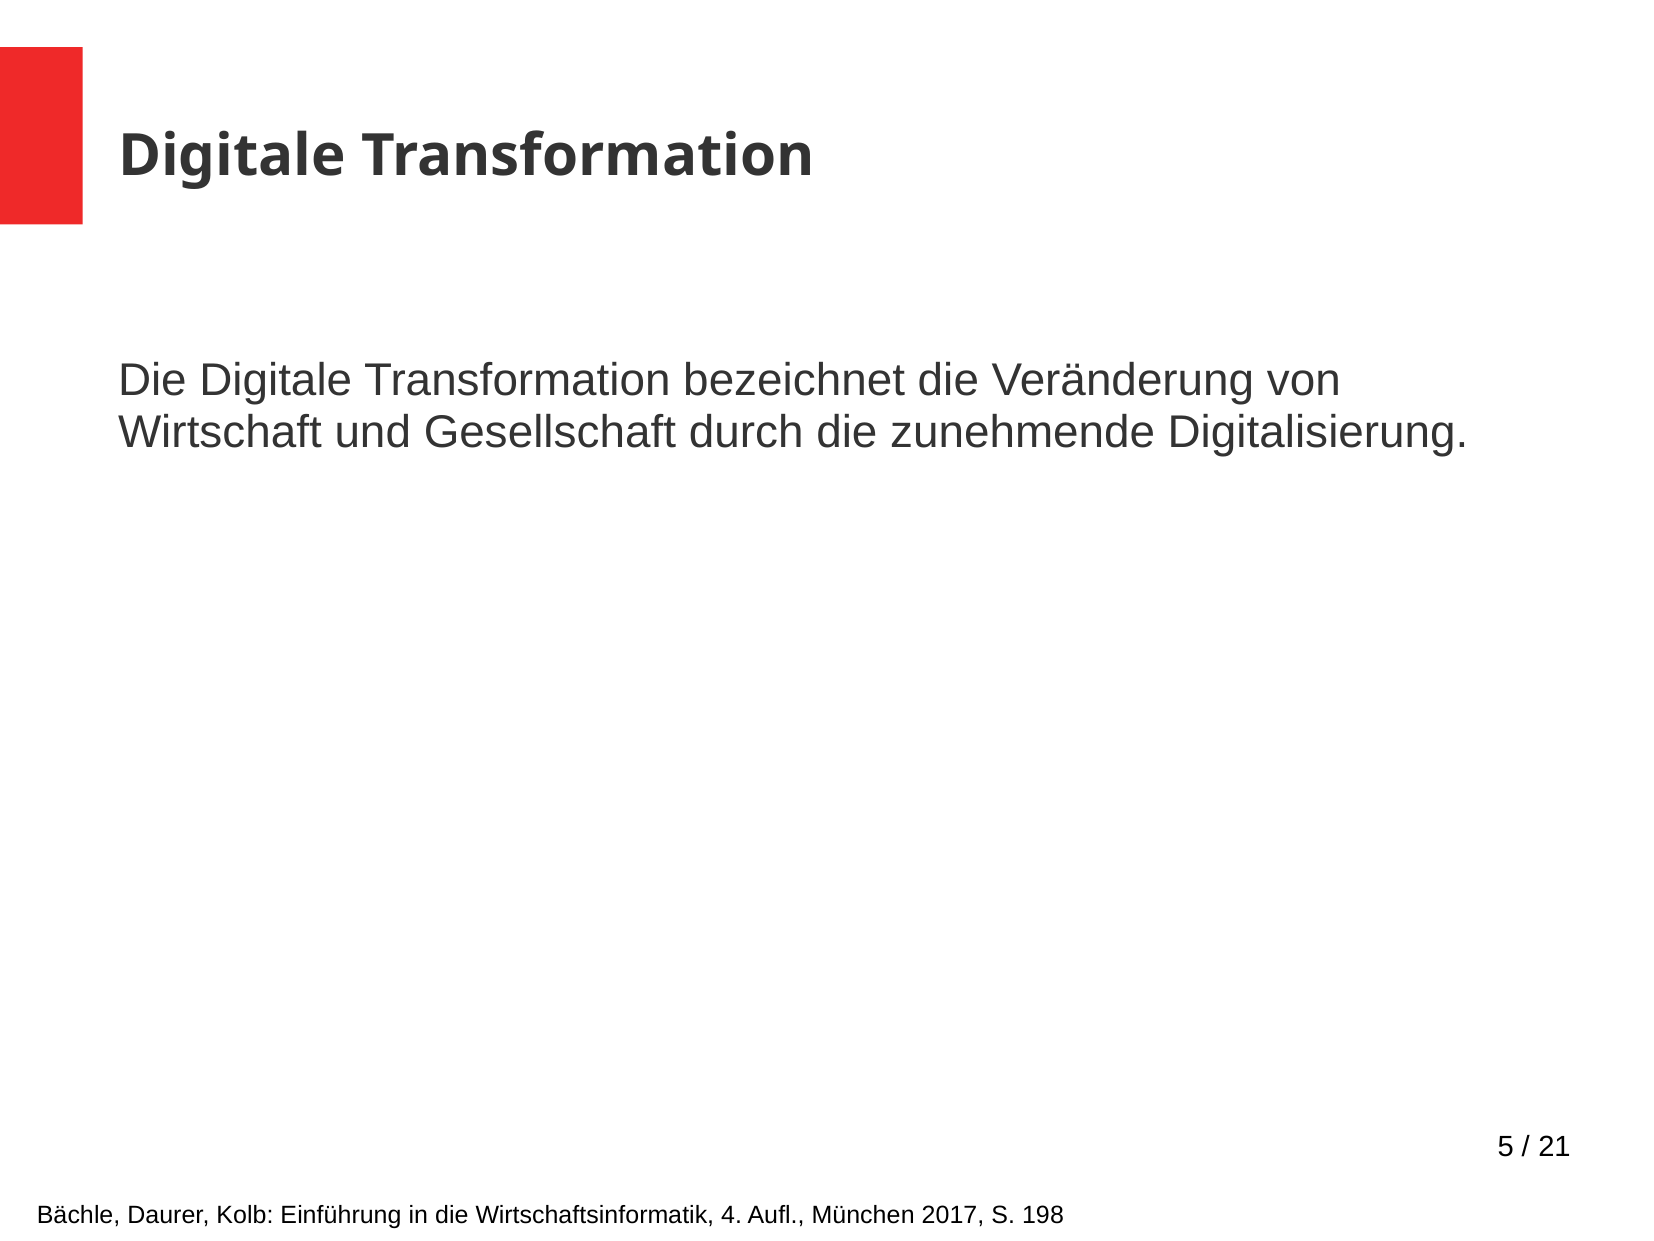

# Digitale Transformation
Die Digitale Transformation bezeichnet die Veränderung von Wirtschaft und Gesellschaft durch die zunehmende Digitalisierung.
5
Bächle, Daurer, Kolb: Einführung in die Wirtschaftsinformatik, 4. Aufl., München 2017, S. 198